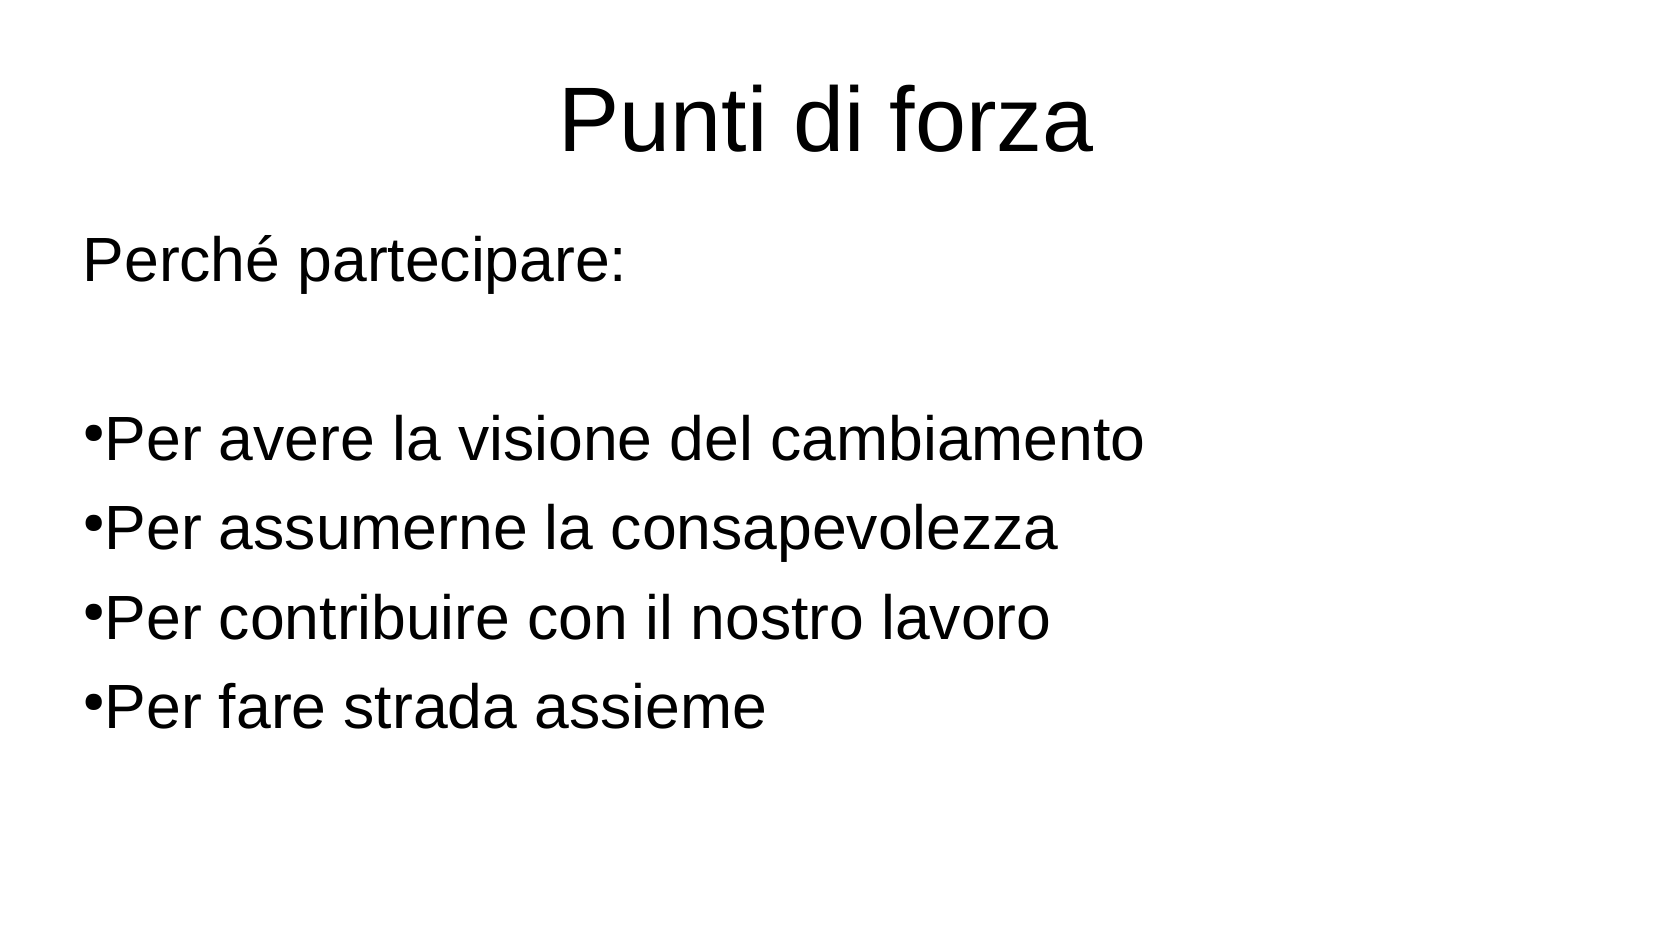

# Punti di forza
Perché partecipare:
Per avere la visione del cambiamento
Per assumerne la consapevolezza
Per contribuire con il nostro lavoro
Per fare strada assieme